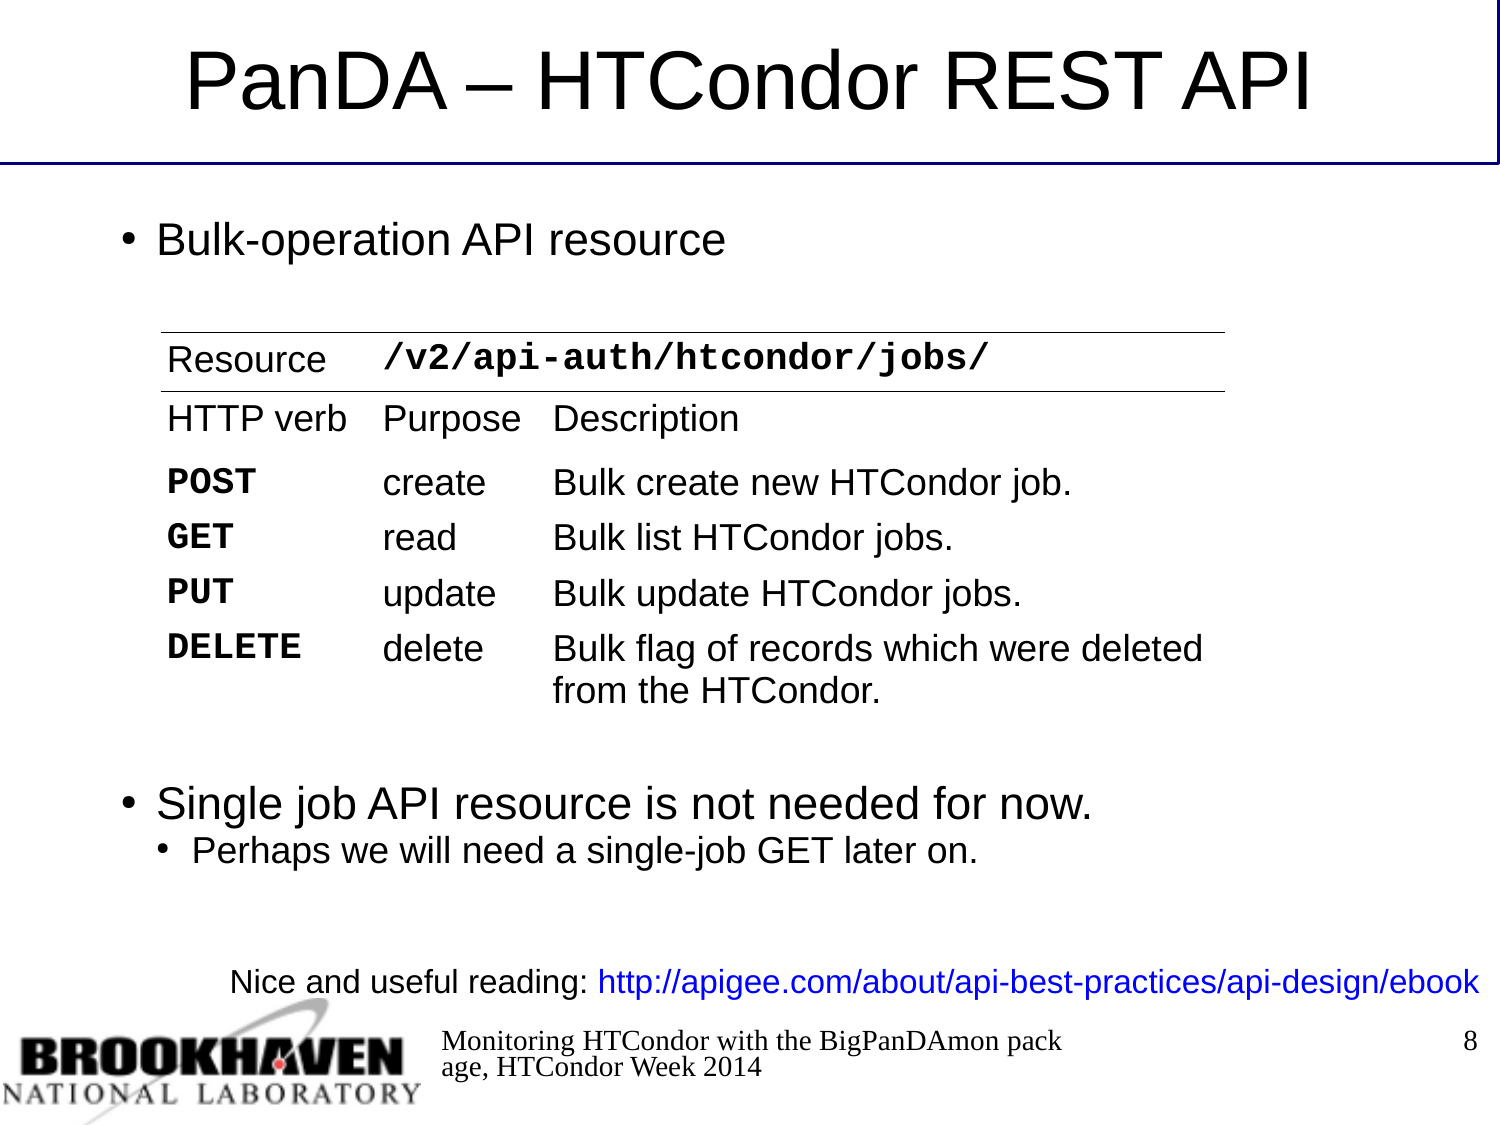

# PanDA – HTCondor REST API
Bulk-operation API resource
Single job API resource is not needed for now.
Perhaps we will need a single-job GET later on.
| Resource | /v2/api-auth/htcondor/jobs/ | |
| --- | --- | --- |
| HTTP verb | Purpose | Description |
| POST | create | Bulk create new HTCondor job. |
| GET | read | Bulk list HTCondor jobs. |
| PUT | update | Bulk update HTCondor jobs. |
| DELETE | delete | Bulk flag of records which were deleted from the HTCondor. |
Nice and useful reading: http://apigee.com/about/api-best-practices/api-design/ebook
Monitoring HTCondor with the BigPanDAmon package, HTCondor Week 2014
8